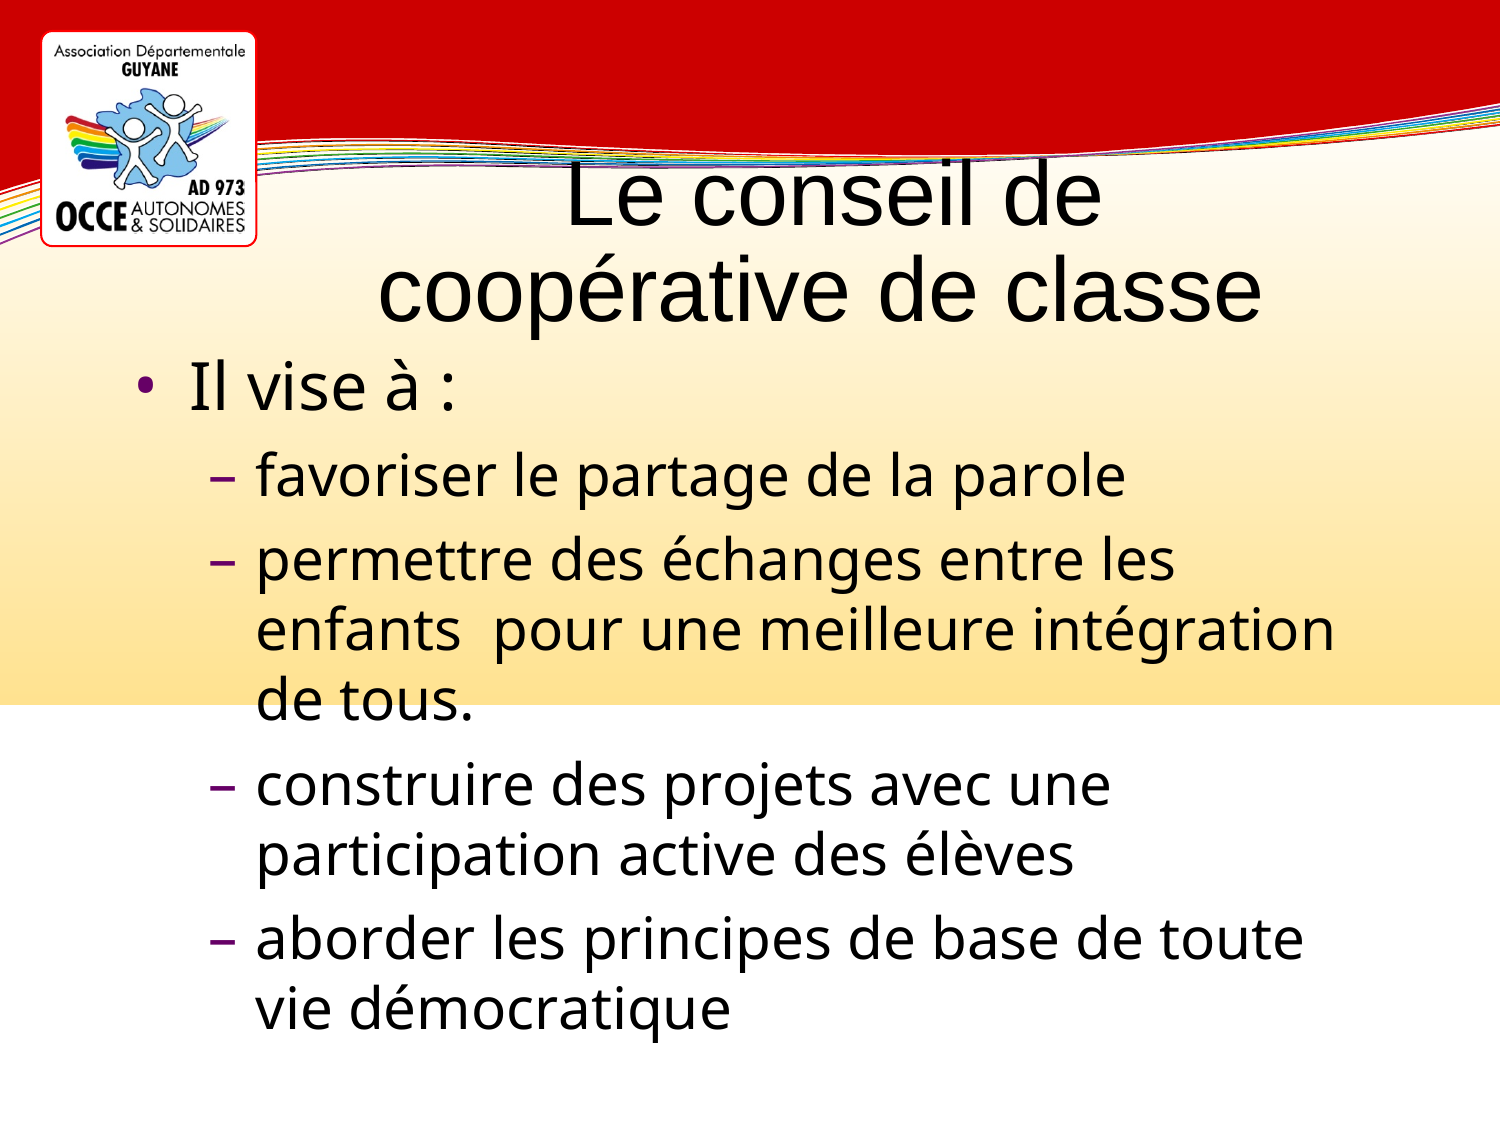

Le conseil de coopérative de classe
# Il vise à :
favoriser le partage de la parole
permettre des échanges entre les enfants pour une meilleure intégration de tous.
construire des projets avec une participation active des élèves
aborder les principes de base de toute vie démocratique